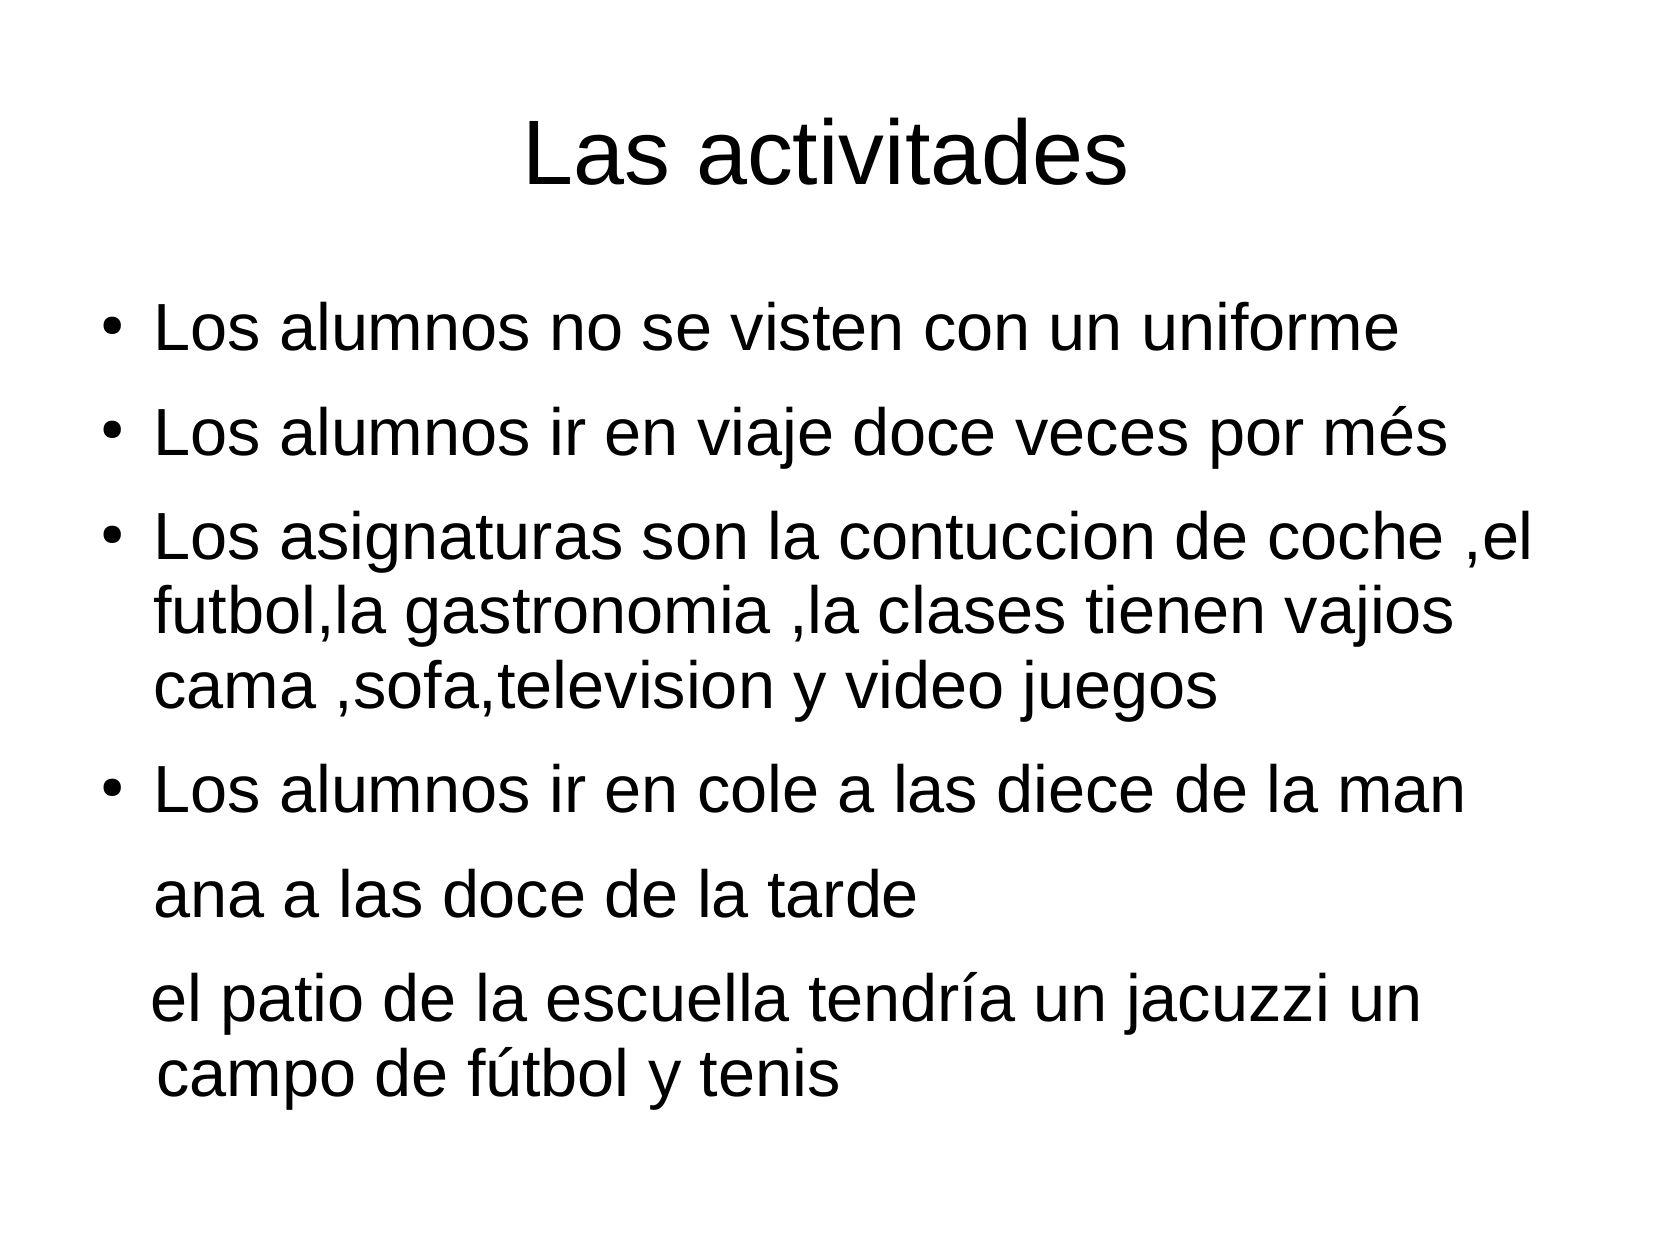

# Las activitades
Los alumnos no se visten con un uniforme
Los alumnos ir en viaje doce veces por més
Los asignaturas son la contuccion de coche ,el futbol,la gastronomia ,la clases tienen vajios cama ,sofa,television y video juegos
Los alumnos ir en cole a las diece de la man
ana a las doce de la tarde
 el patio de la escuella tendría un jacuzzi un campo de fútbol y tenis